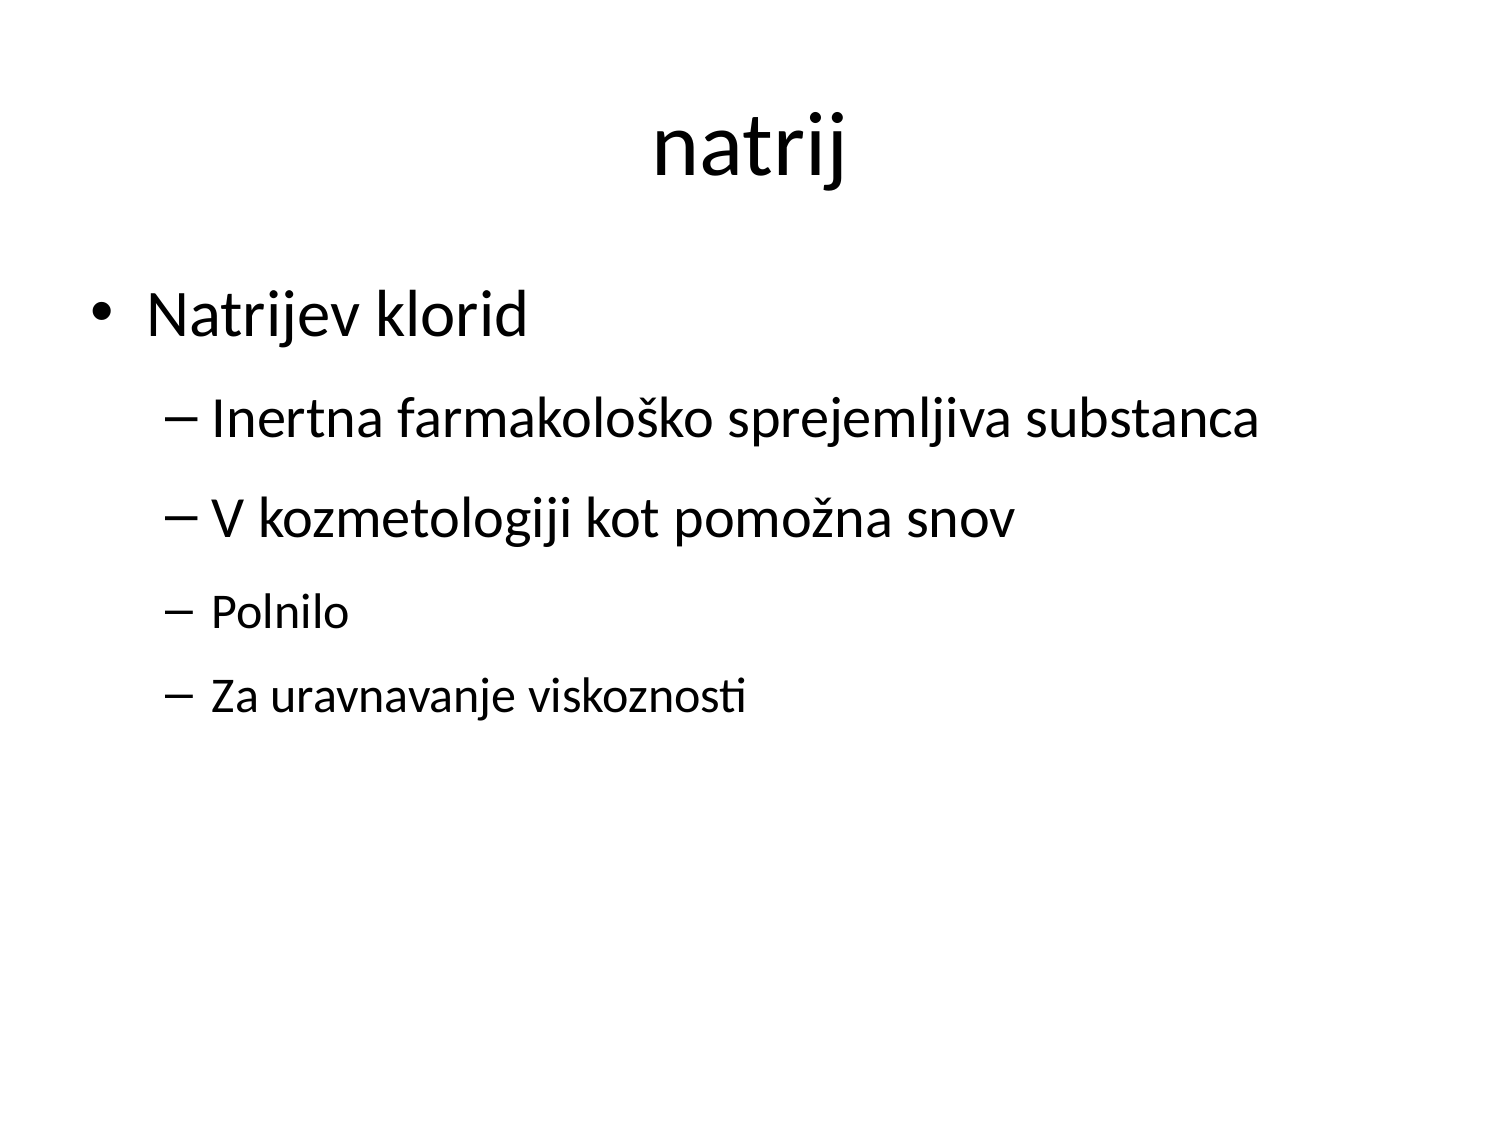

# natrij
Natrijev klorid
Inertna farmakološko sprejemljiva substanca
V kozmetologiji kot pomožna snov
Polnilo
Za uravnavanje viskoznosti